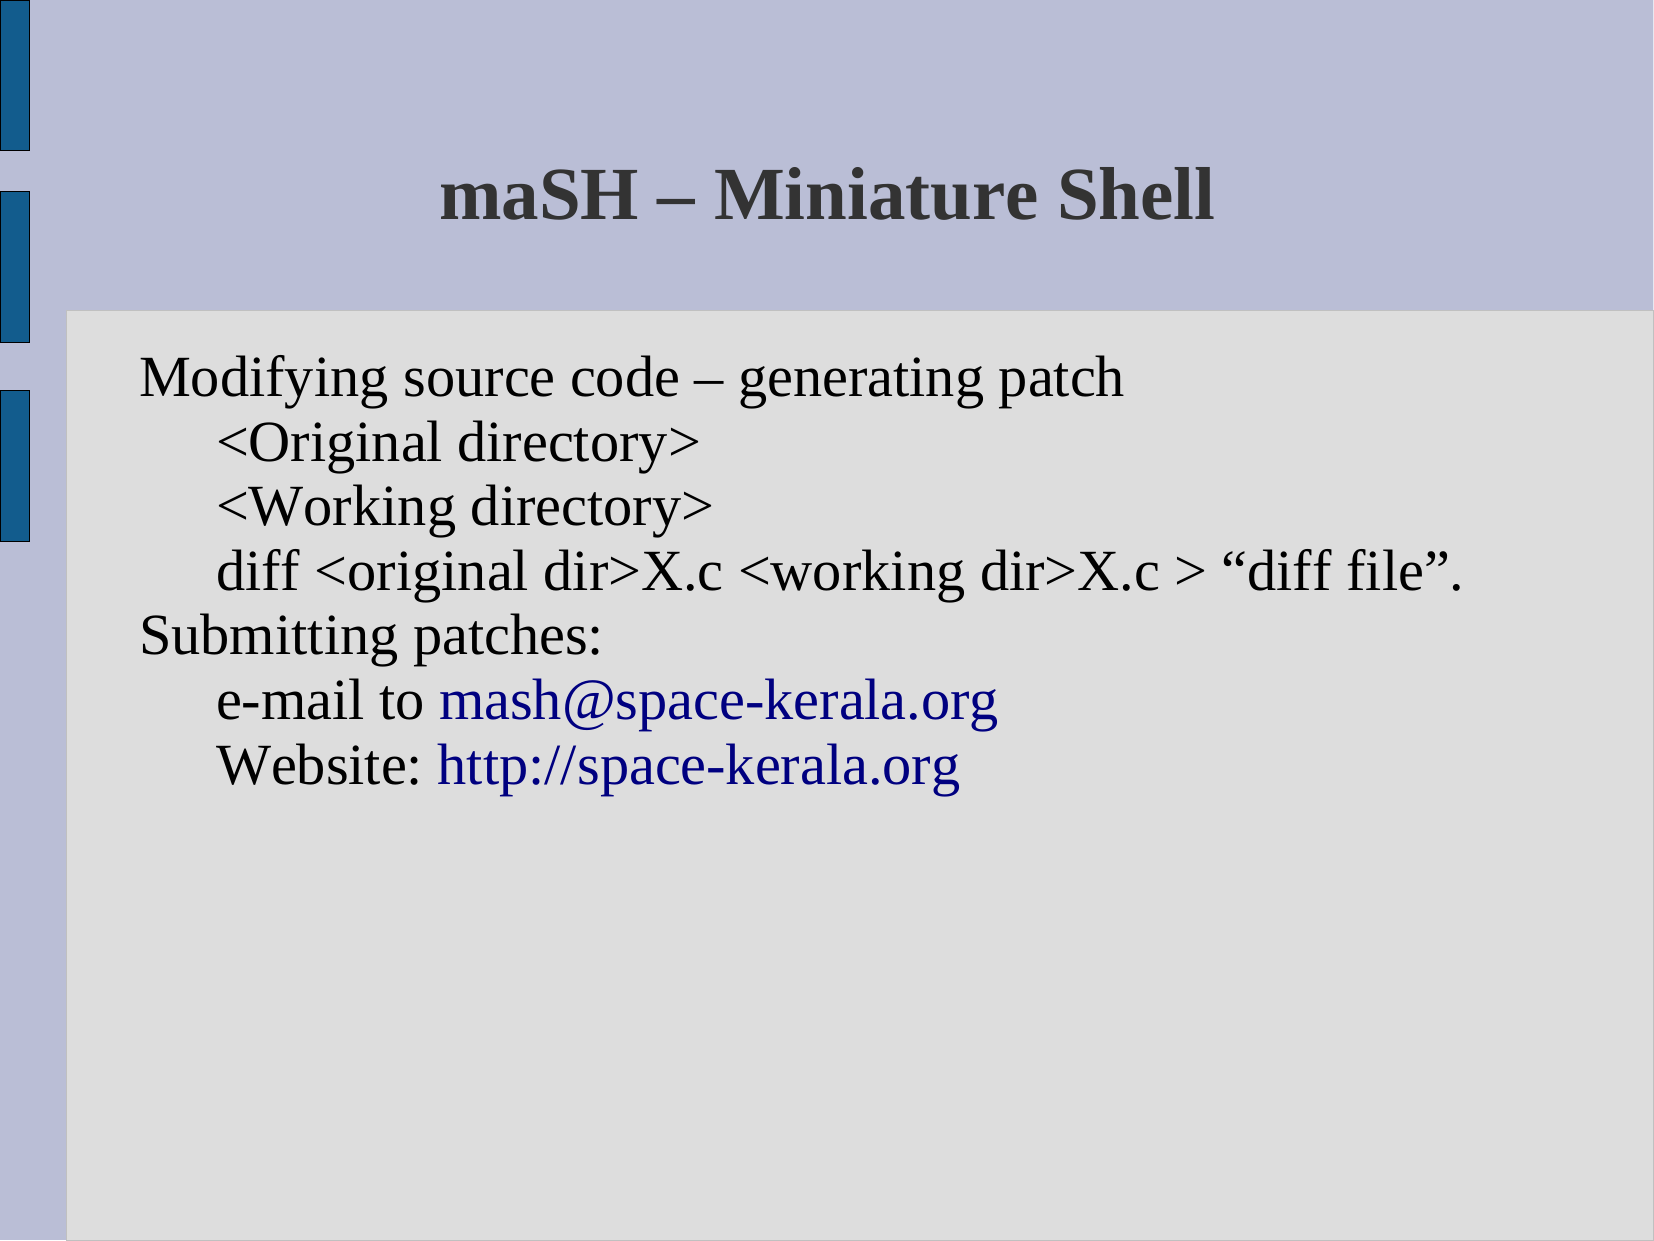

# maSH – Miniature Shell
Modifying source code – generating patch
<Original directory>
<Working directory>
diff <original dir>X.c <working dir>X.c > “diff file”.
Submitting patches:
e-mail to mash@space-kerala.org
Website: http://space-kerala.org